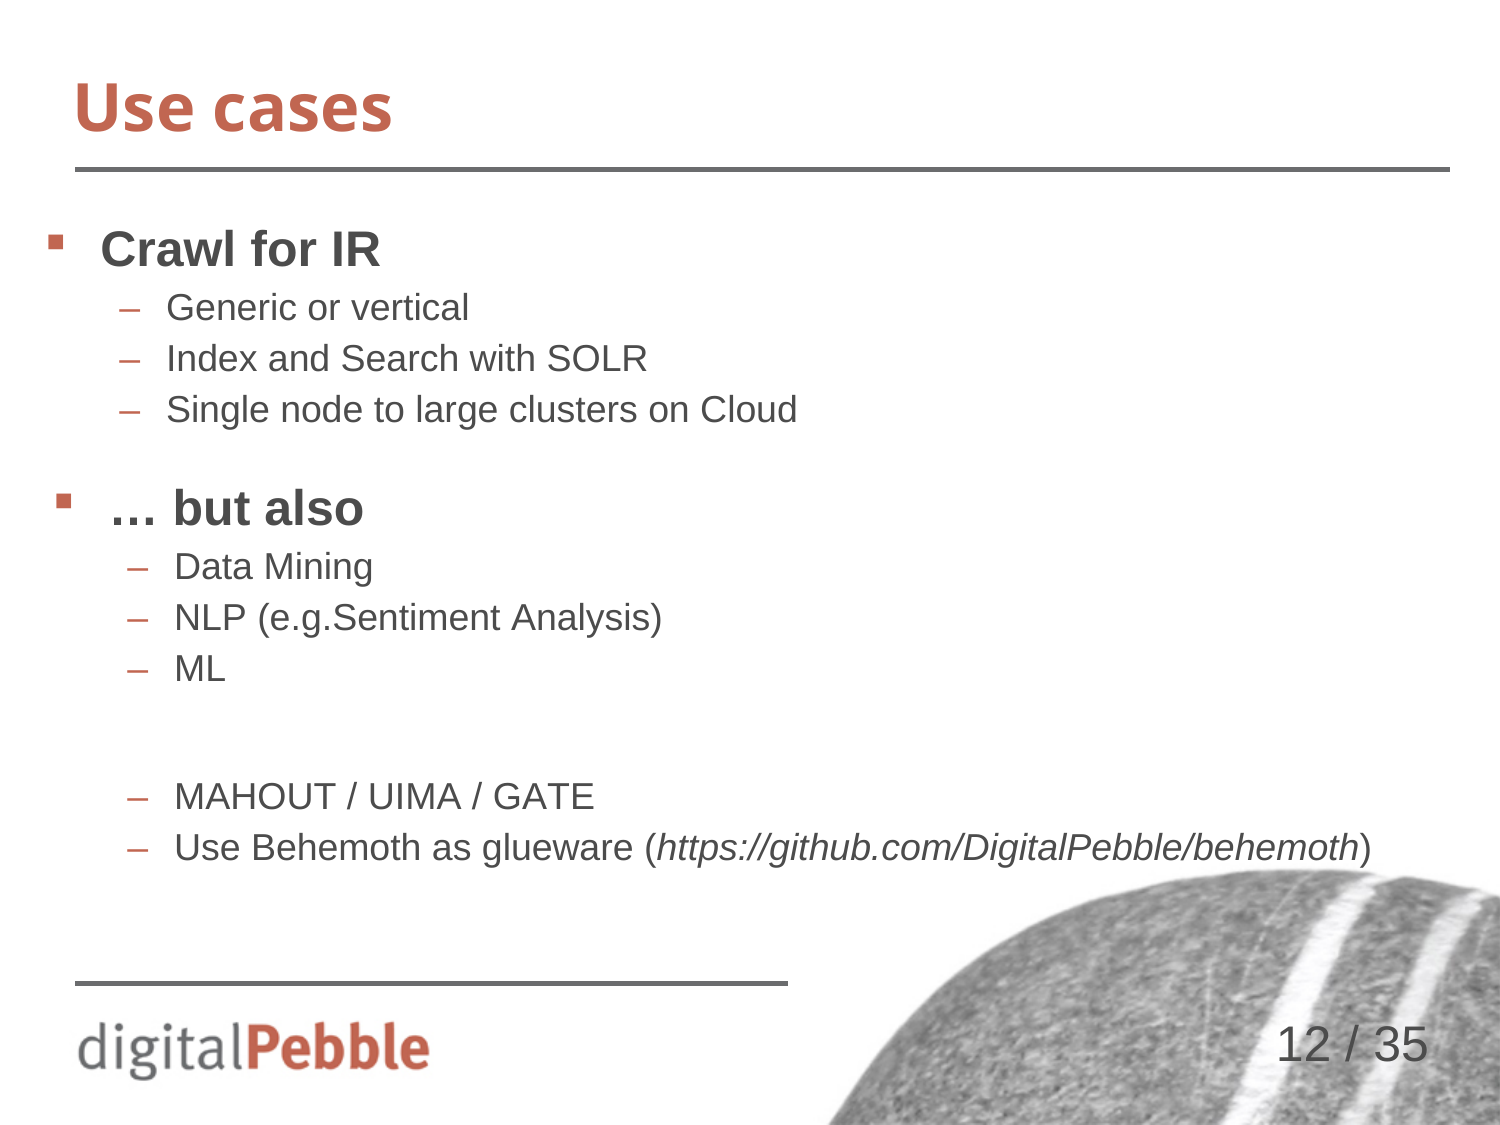

# Use cases
Crawl for IR
Generic or vertical
Index and Search with SOLR
Single node to large clusters on Cloud
… but also
Data Mining
NLP (e.g.Sentiment Analysis)
ML
MAHOUT / UIMA / GATE
Use Behemoth as glueware (https://github.com/DigitalPebble/behemoth)